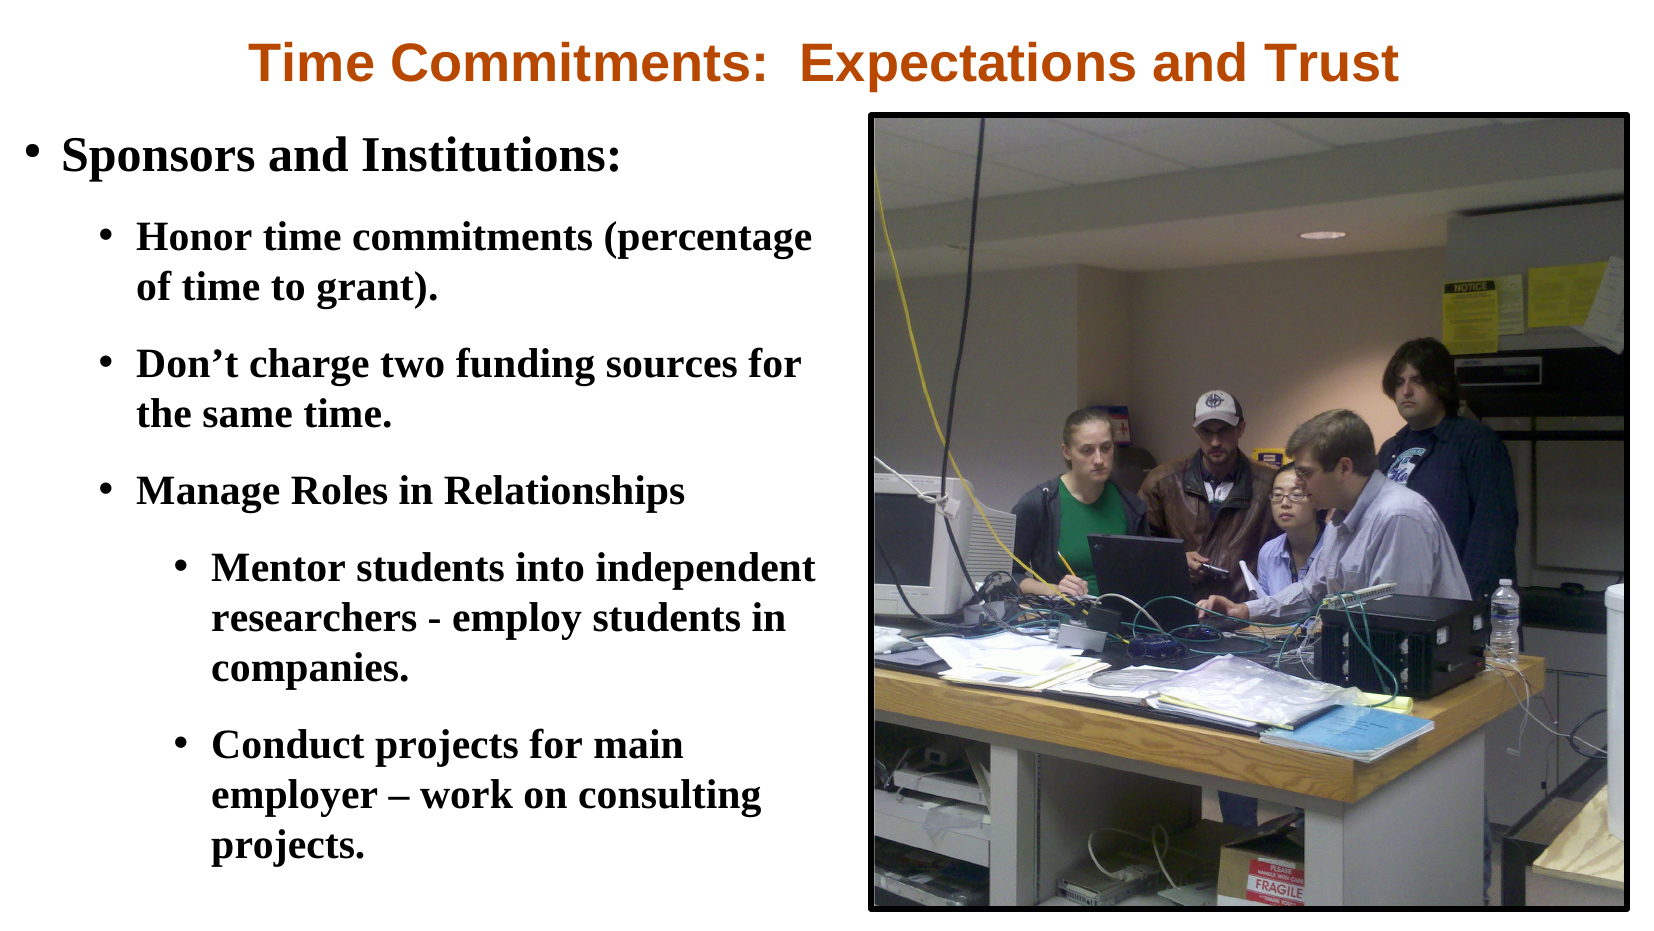

Time Commitments: Expectations and Trust
Sponsors and Institutions:
Honor time commitments (percentage of time to grant).
Don’t charge two funding sources for the same time.
Manage Roles in Relationships
Mentor students into independent researchers - employ students in companies.
Conduct projects for main employer – work on consulting projects.